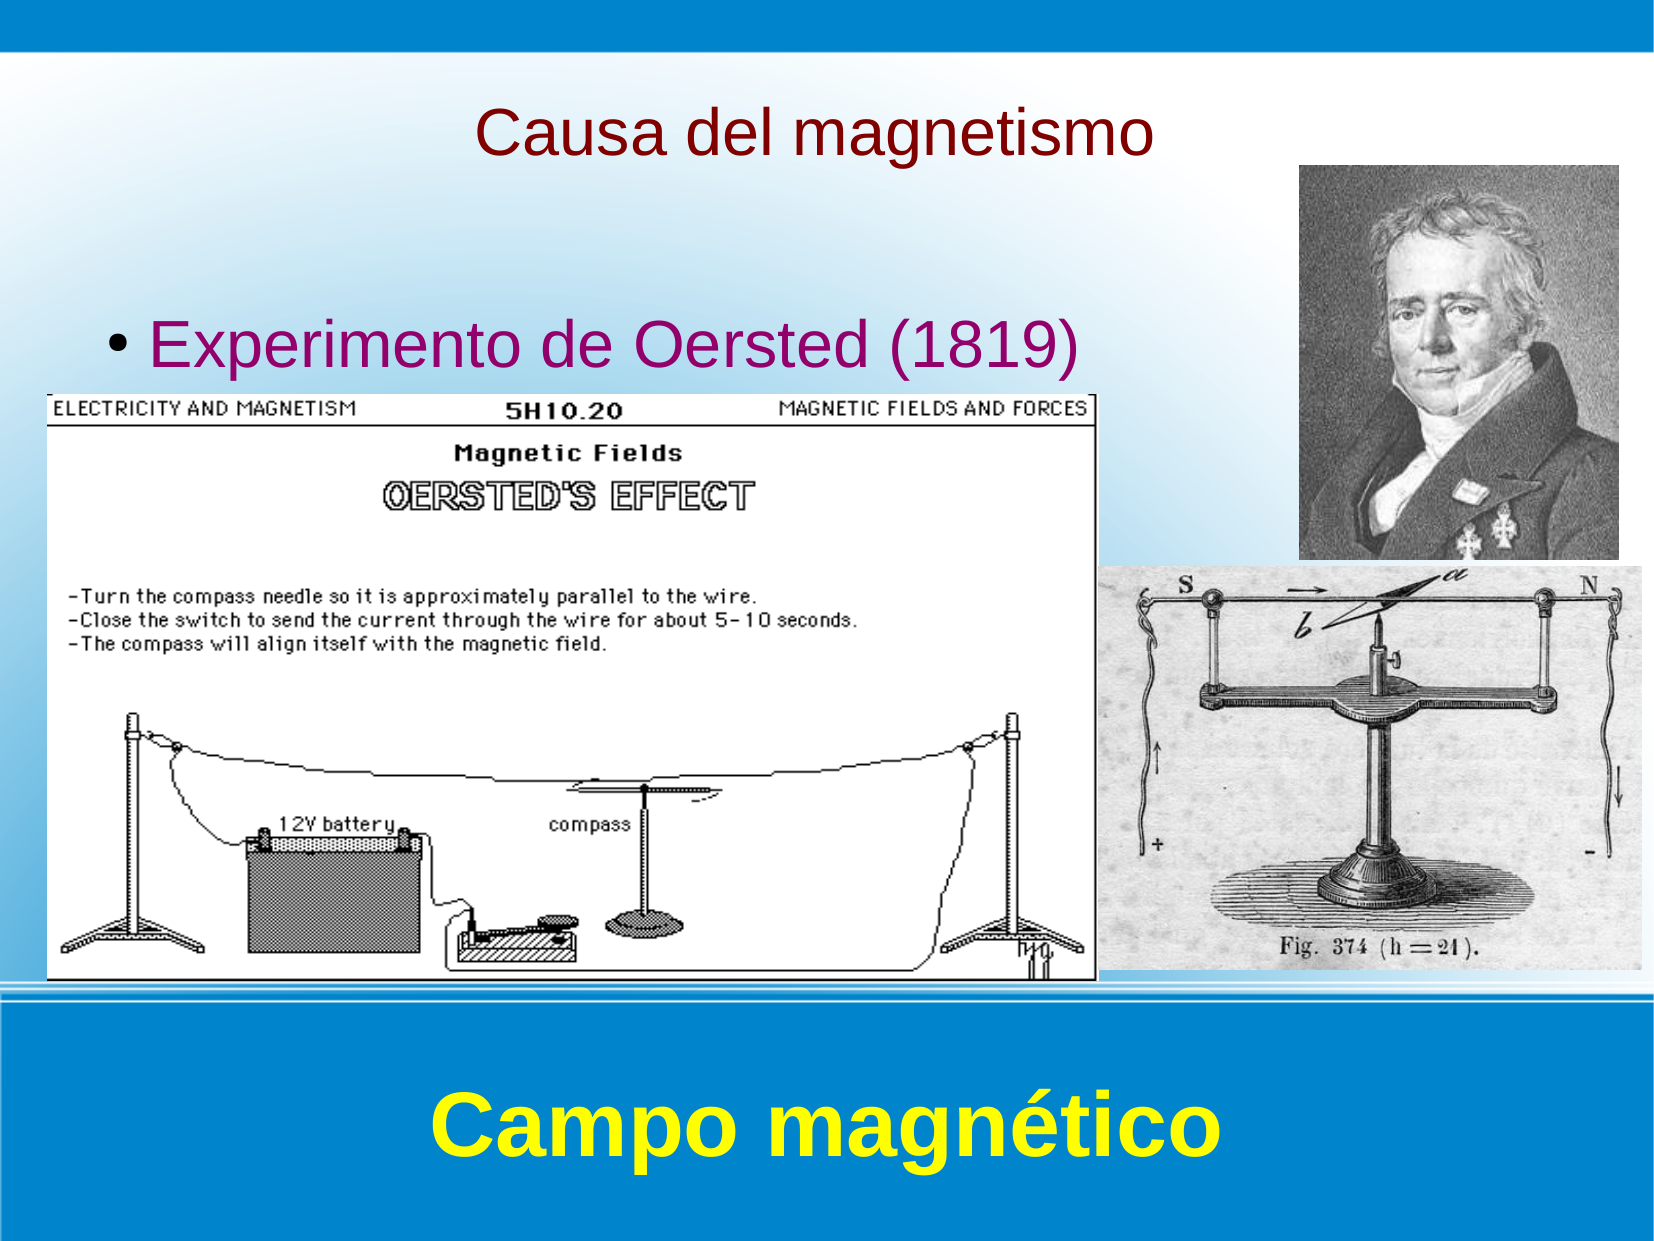

Causa del magnetismo
 Experimento de Oersted (1819)
# Campo magnético